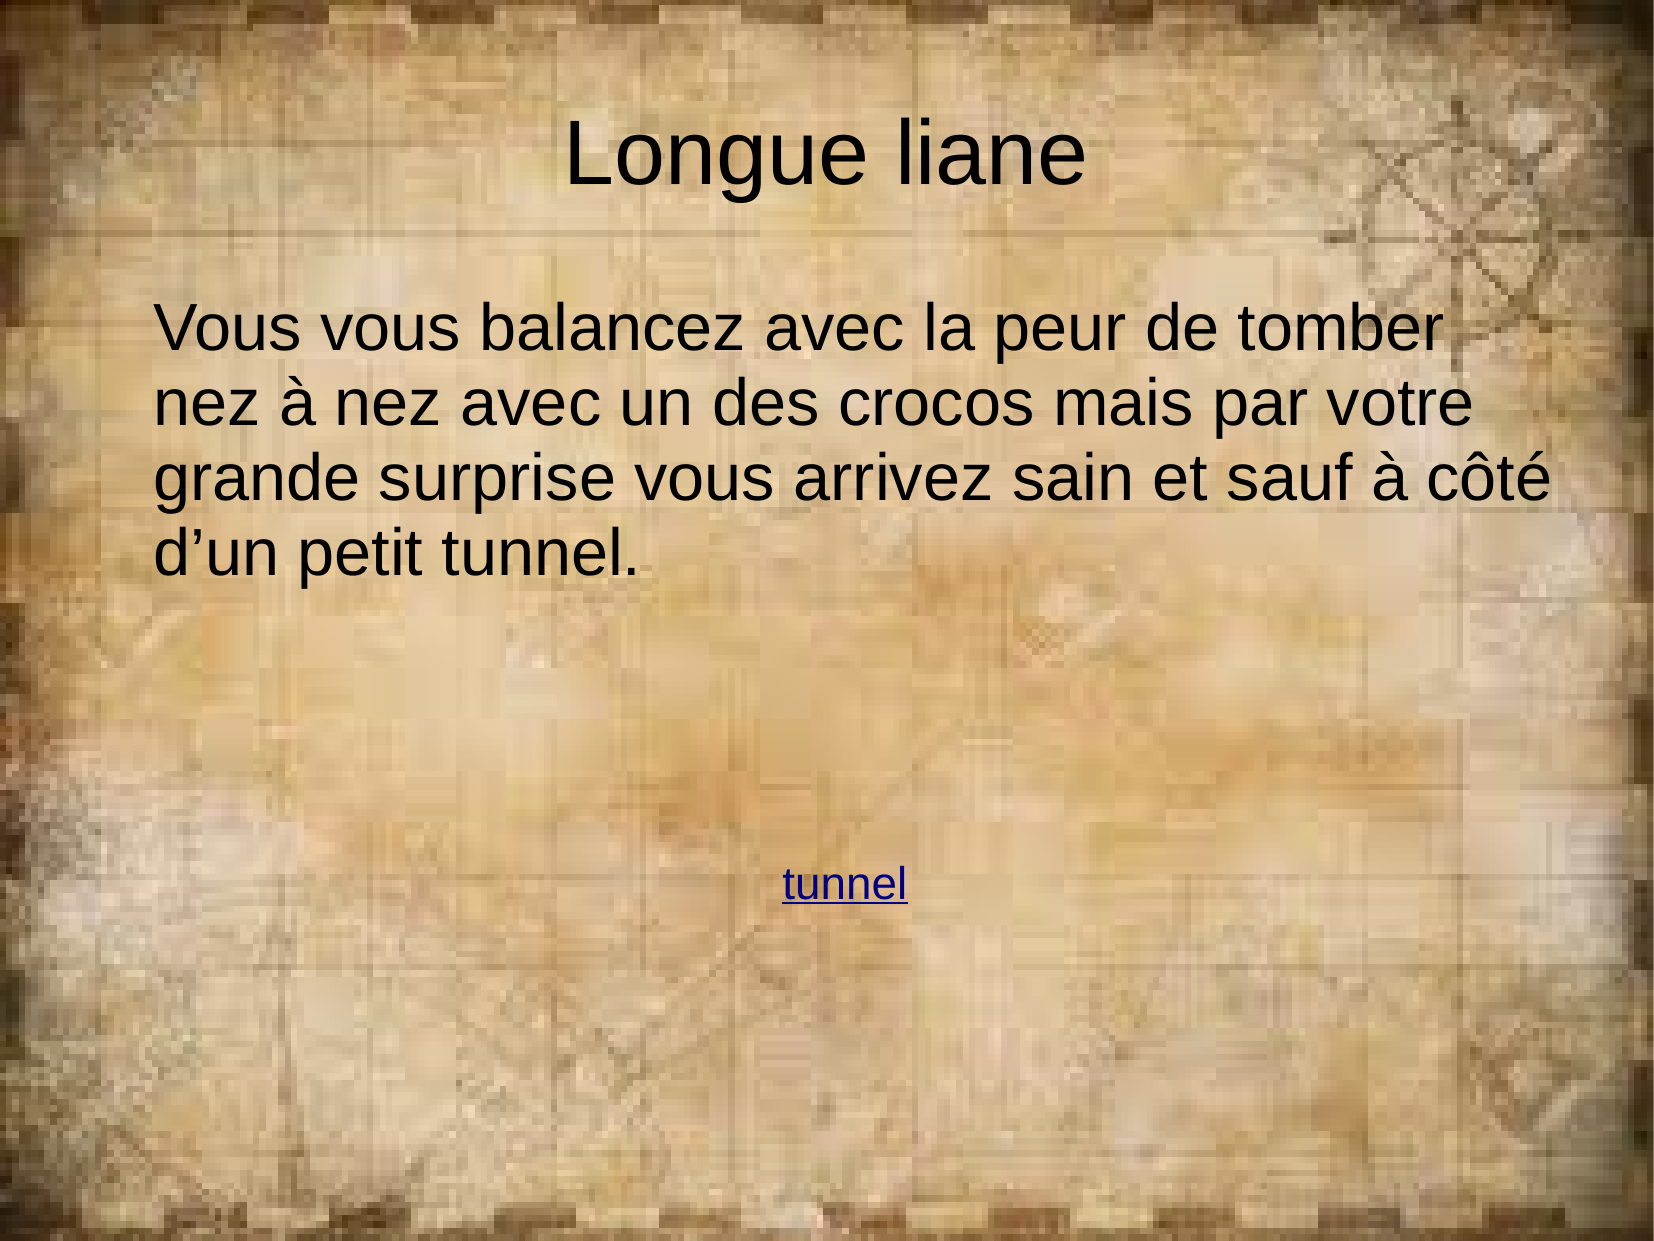

# Longue liane
Vous vous balancez avec la peur de tomber nez à nez avec un des crocos mais par votre grande surprise vous arrivez sain et sauf à côté d’un petit tunnel.
tunnel